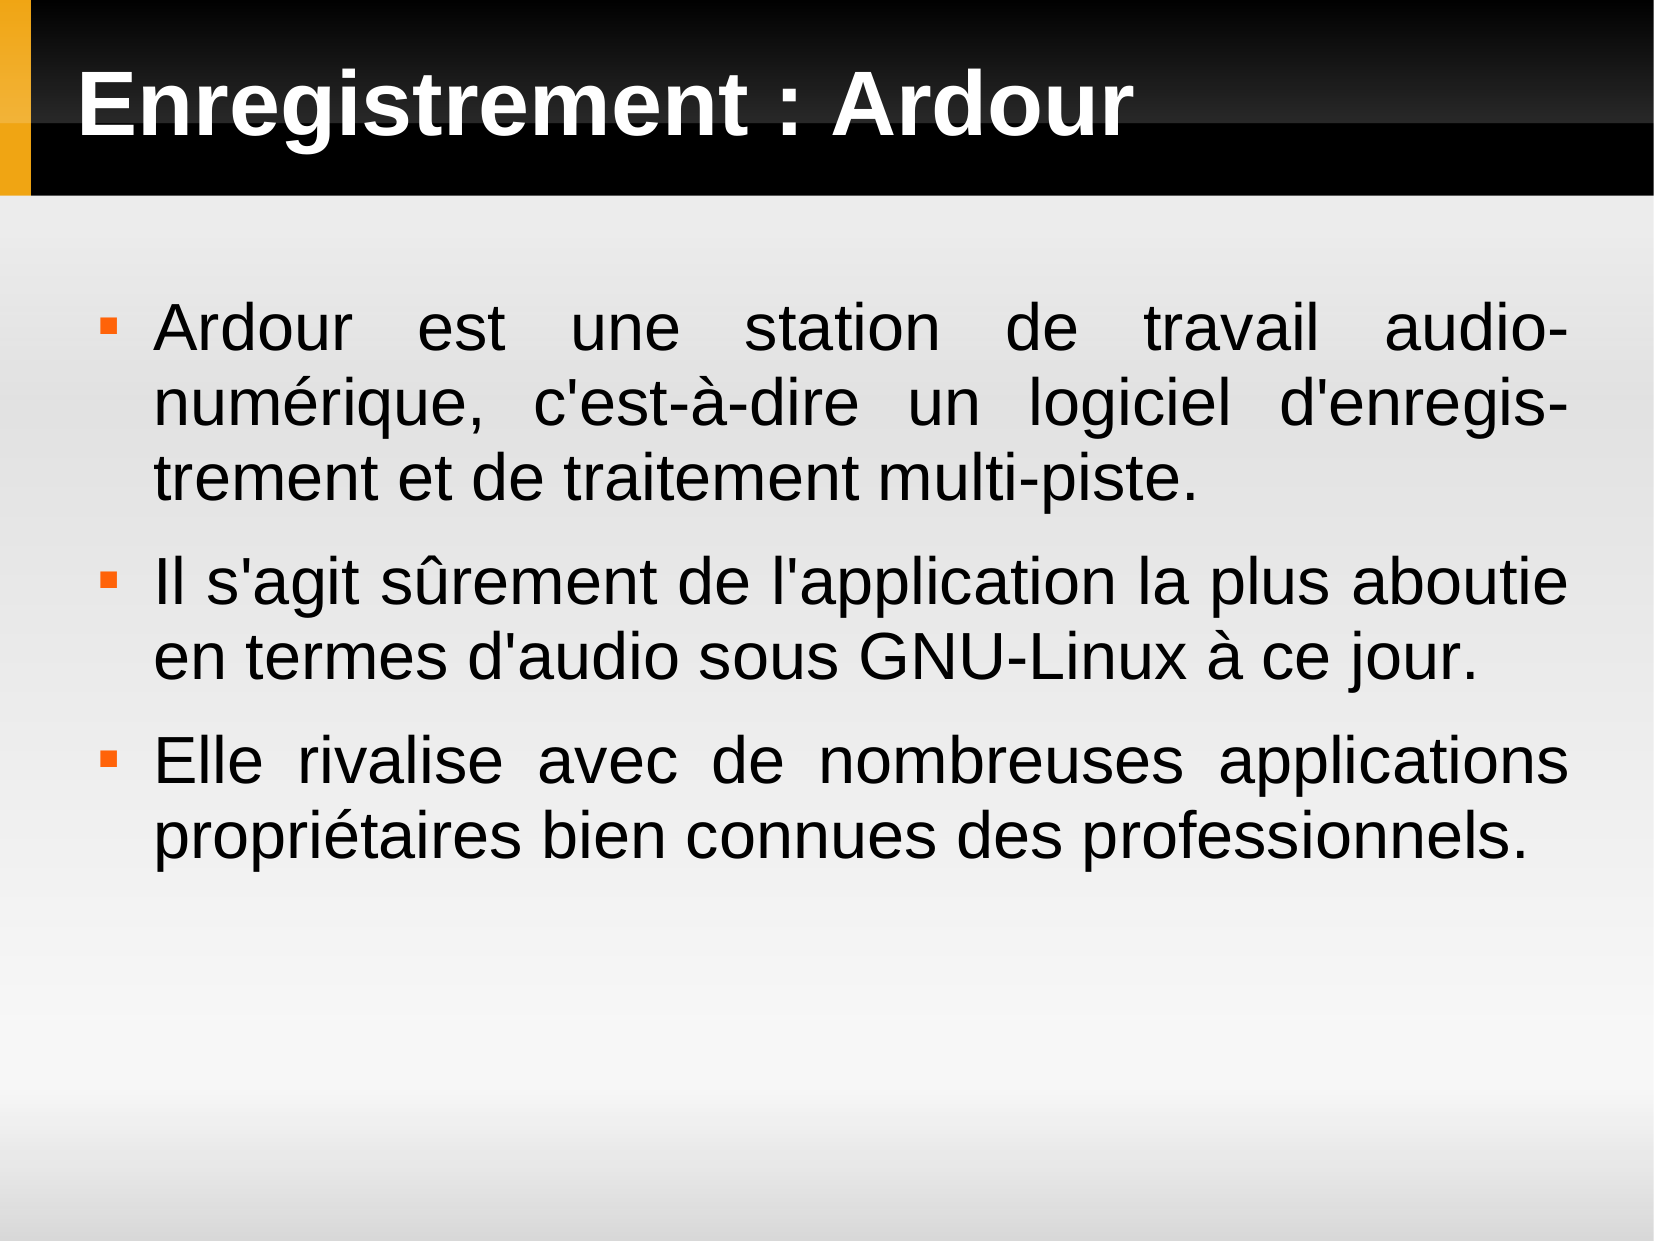

# Enregistrement : Ardour
Ardour est une station de travail audio-numérique, c'est-à-dire un logiciel d'enregis- trement et de traitement multi-piste.
Il s'agit sûrement de l'application la plus aboutie en termes d'audio sous GNU-Linux à ce jour.
Elle rivalise avec de nombreuses applications propriétaires bien connues des professionnels.